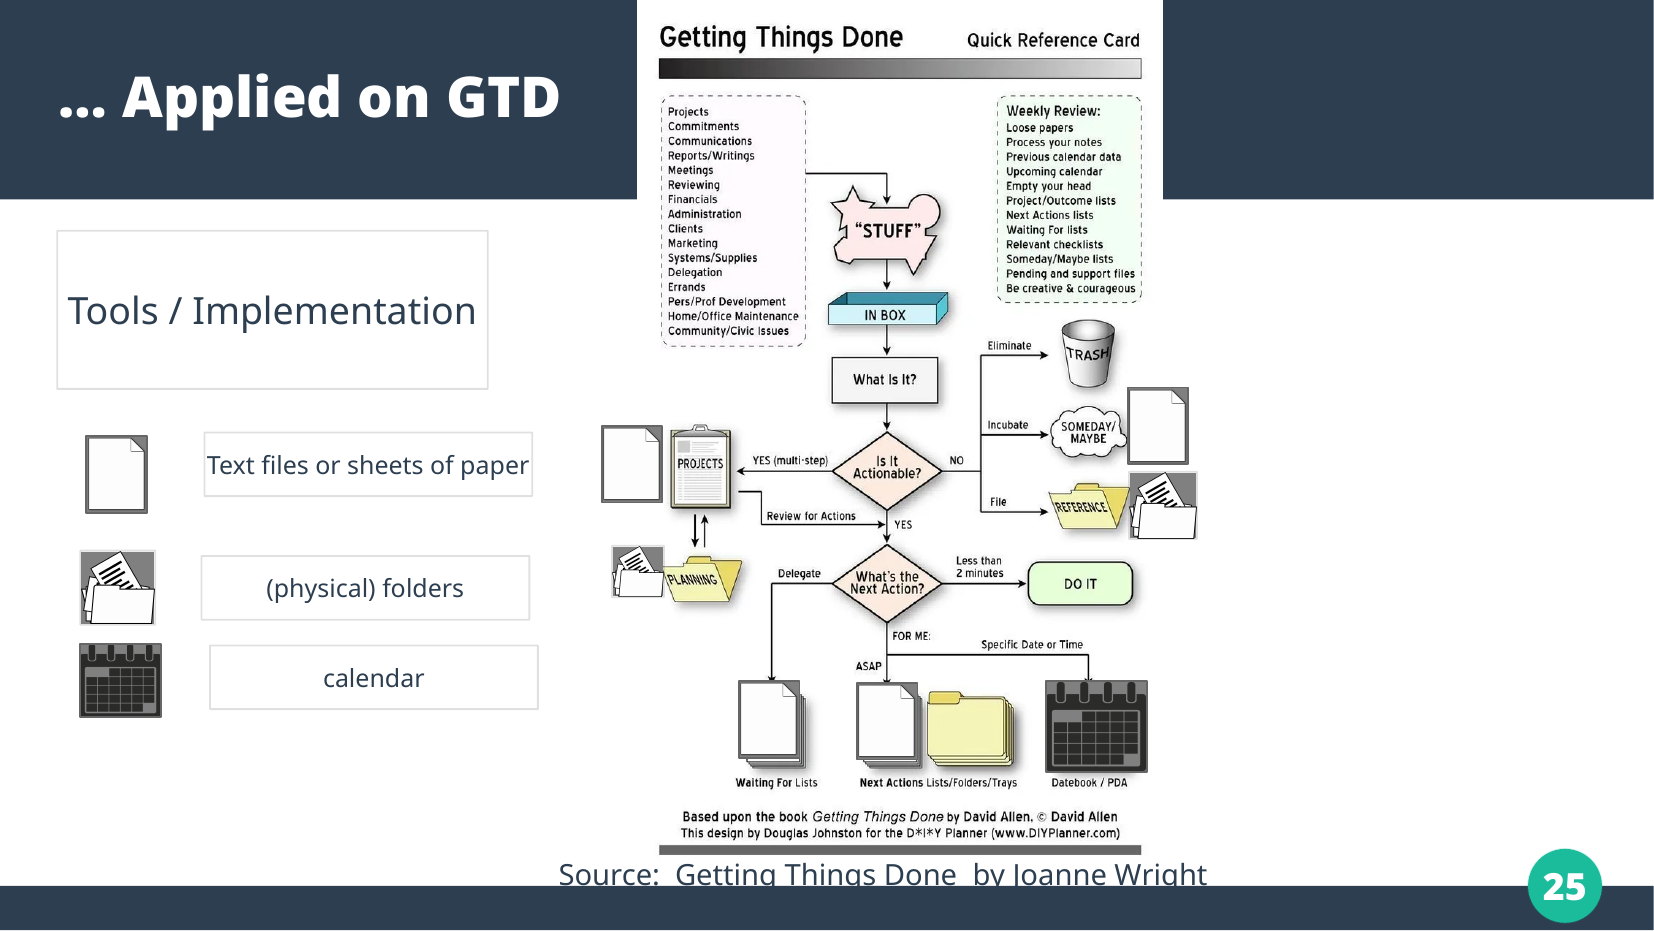

# … Applied on GTD
Tools / Implementation
Text files or sheets of paper
(physical) folders
calendar
Source: Getting Things Done by Joanne Wright